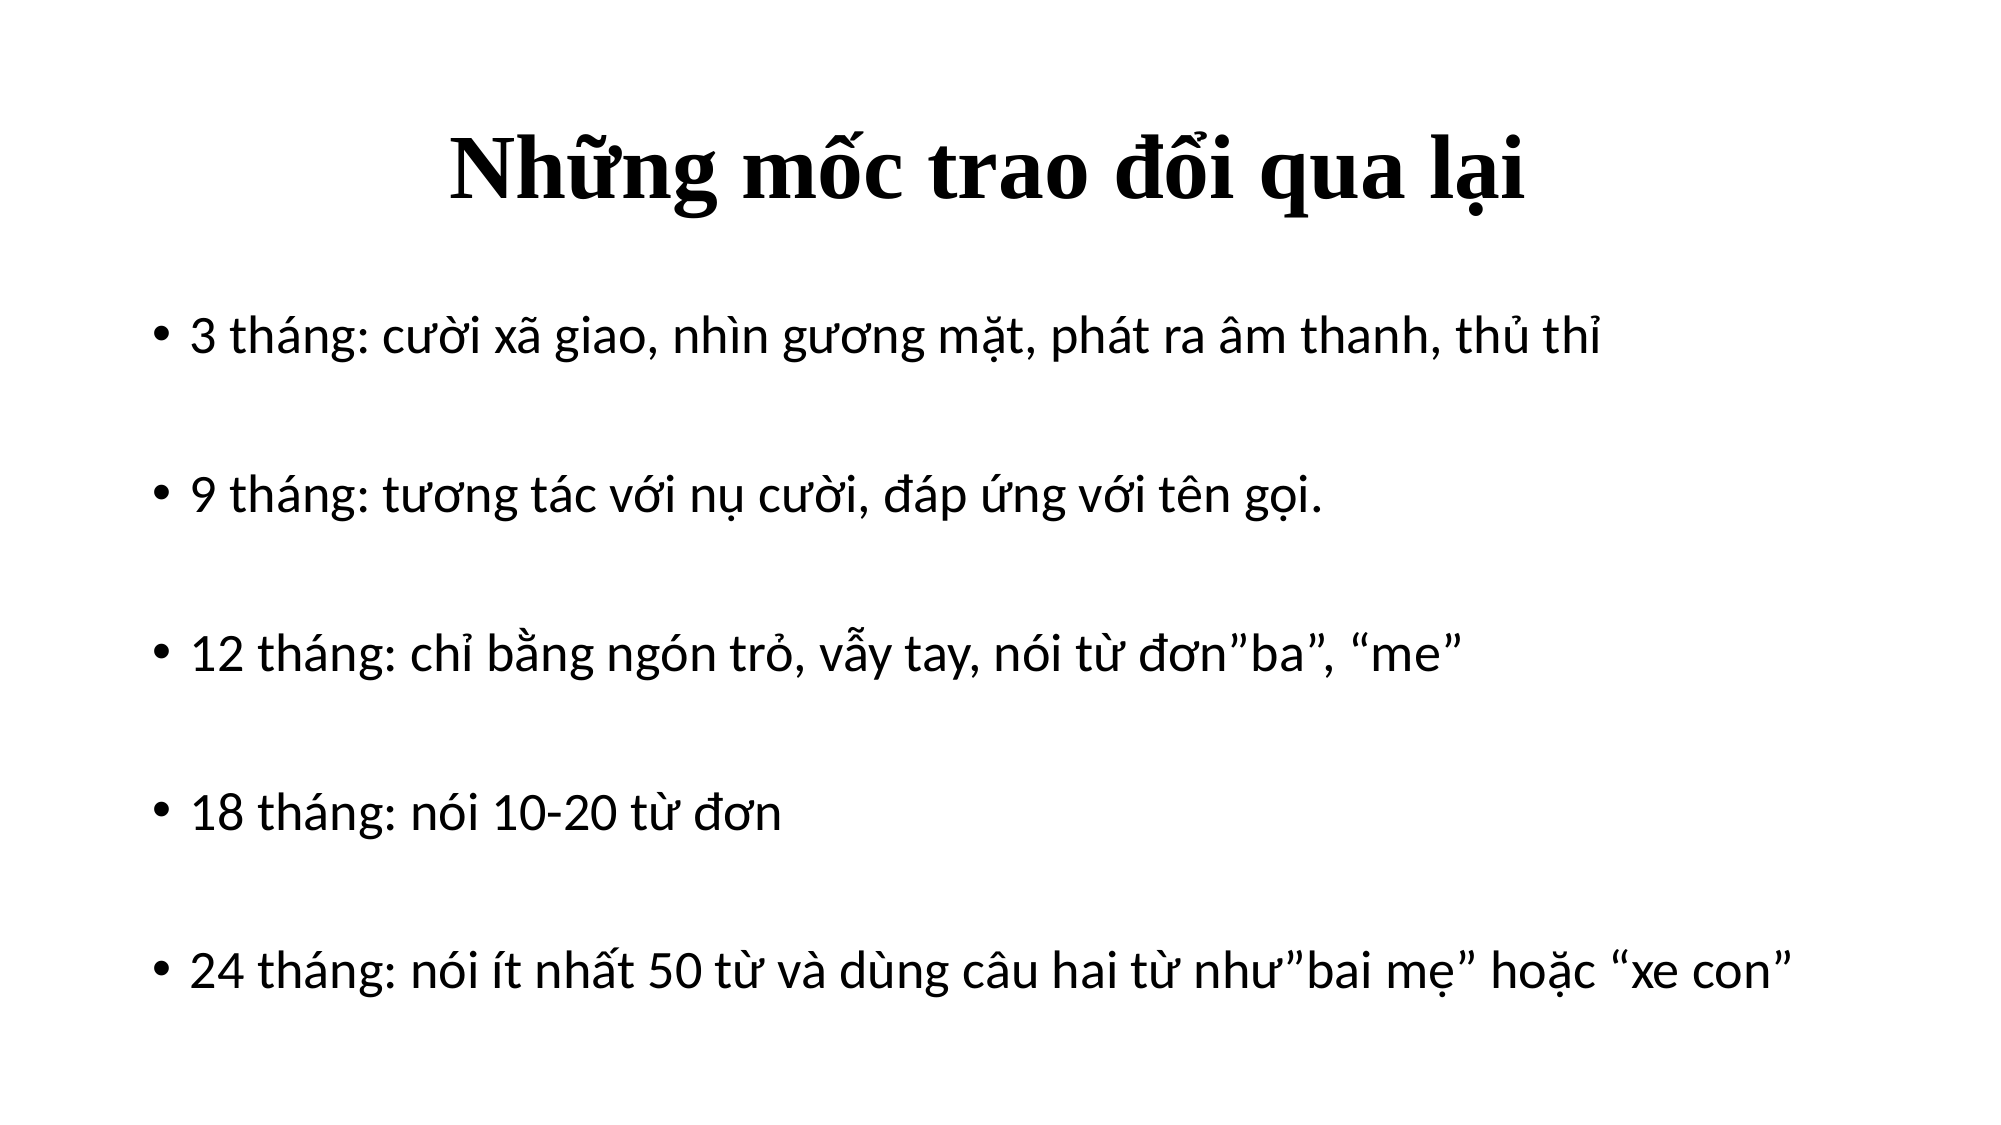

# Những mốc trao đổi qua lại
3 tháng: cười xã giao, nhìn gương mặt, phát ra âm thanh, thủ thỉ
9 tháng: tương tác với nụ cười, đáp ứng với tên gọi.
12 tháng: chỉ bằng ngón trỏ, vẫy tay, nói từ đơn”ba”, “me”
18 tháng: nói 10-20 từ đơn
24 tháng: nói ít nhất 50 từ và dùng câu hai từ như”bai mẹ” hoặc “xe con”